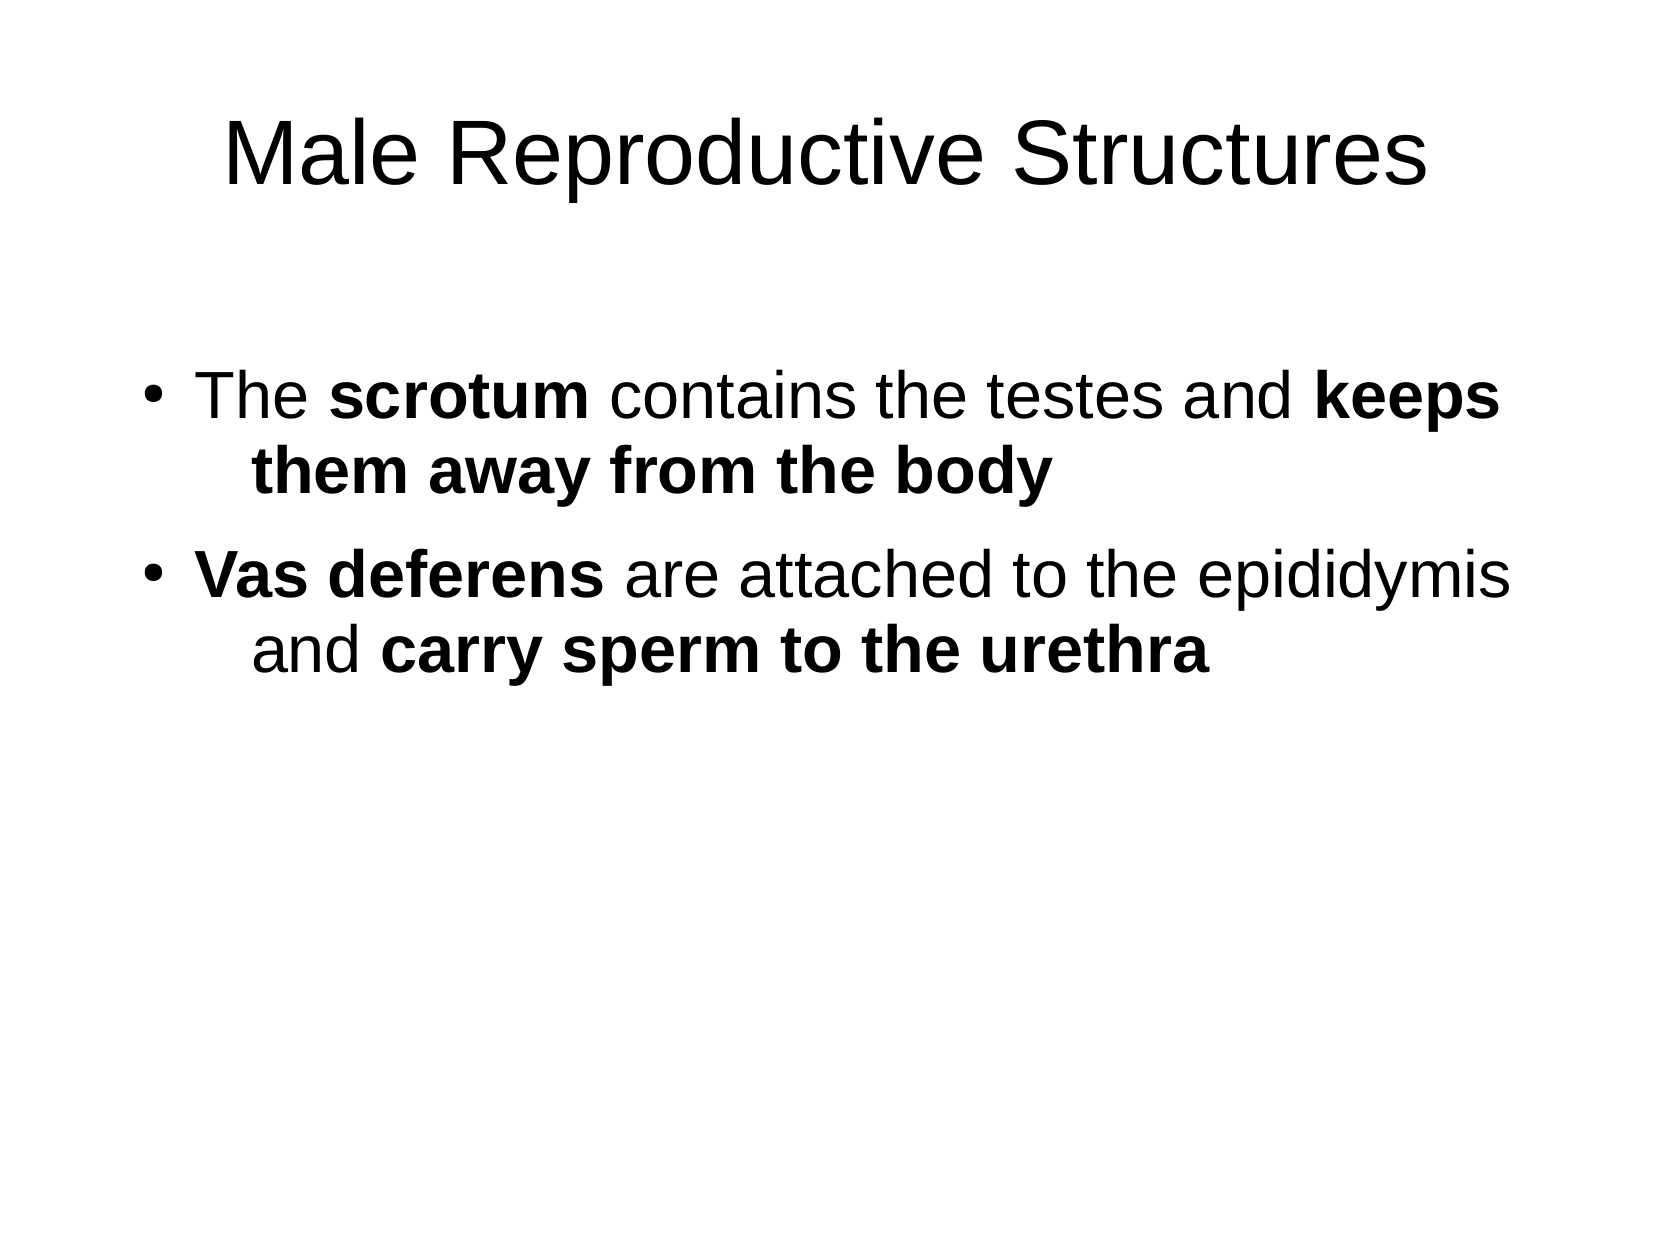

# Male Reproductive Structures
The scrotum contains the testes and keeps them away from the body
Vas deferens are attached to the epididymis and carry sperm to the urethra